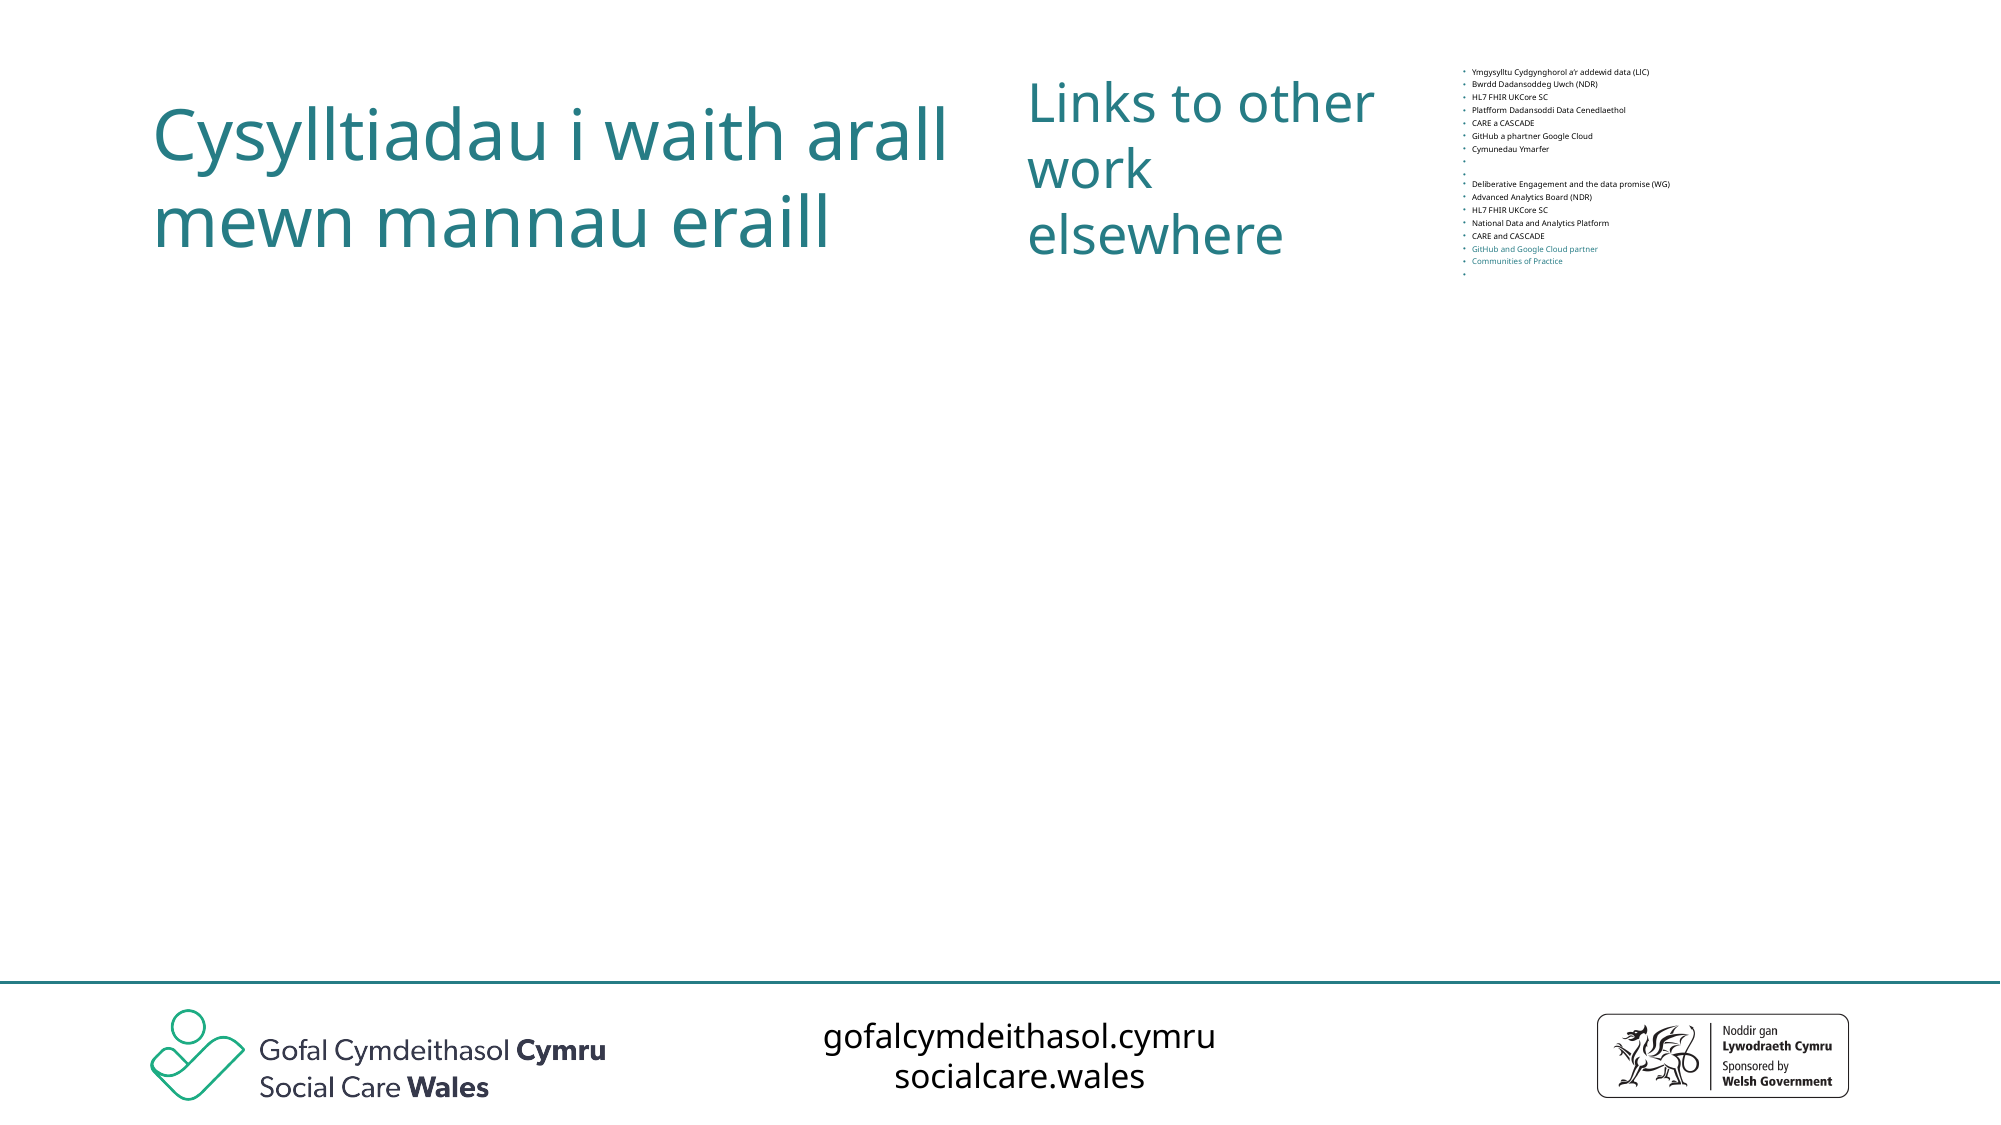

# Cysylltiadau i waith arall mewn mannau eraill
Links to other work elsewhere
Ymgysylltu Cydgynghorol a’r addewid data (LlC)
Bwrdd Dadansoddeg Uwch (NDR)
HL7 FHIR UKCore SC
Platfform Dadansoddi Data Cenedlaethol
CARE a CASCADE
GitHub a phartner Google Cloud
Cymunedau Ymarfer
Deliberative Engagement and the data promise (WG)
Advanced Analytics Board (NDR)
HL7 FHIR UKCore SC
National Data and Analytics Platform
CARE and CASCADE
GitHub and Google Cloud partner
Communities of Practice